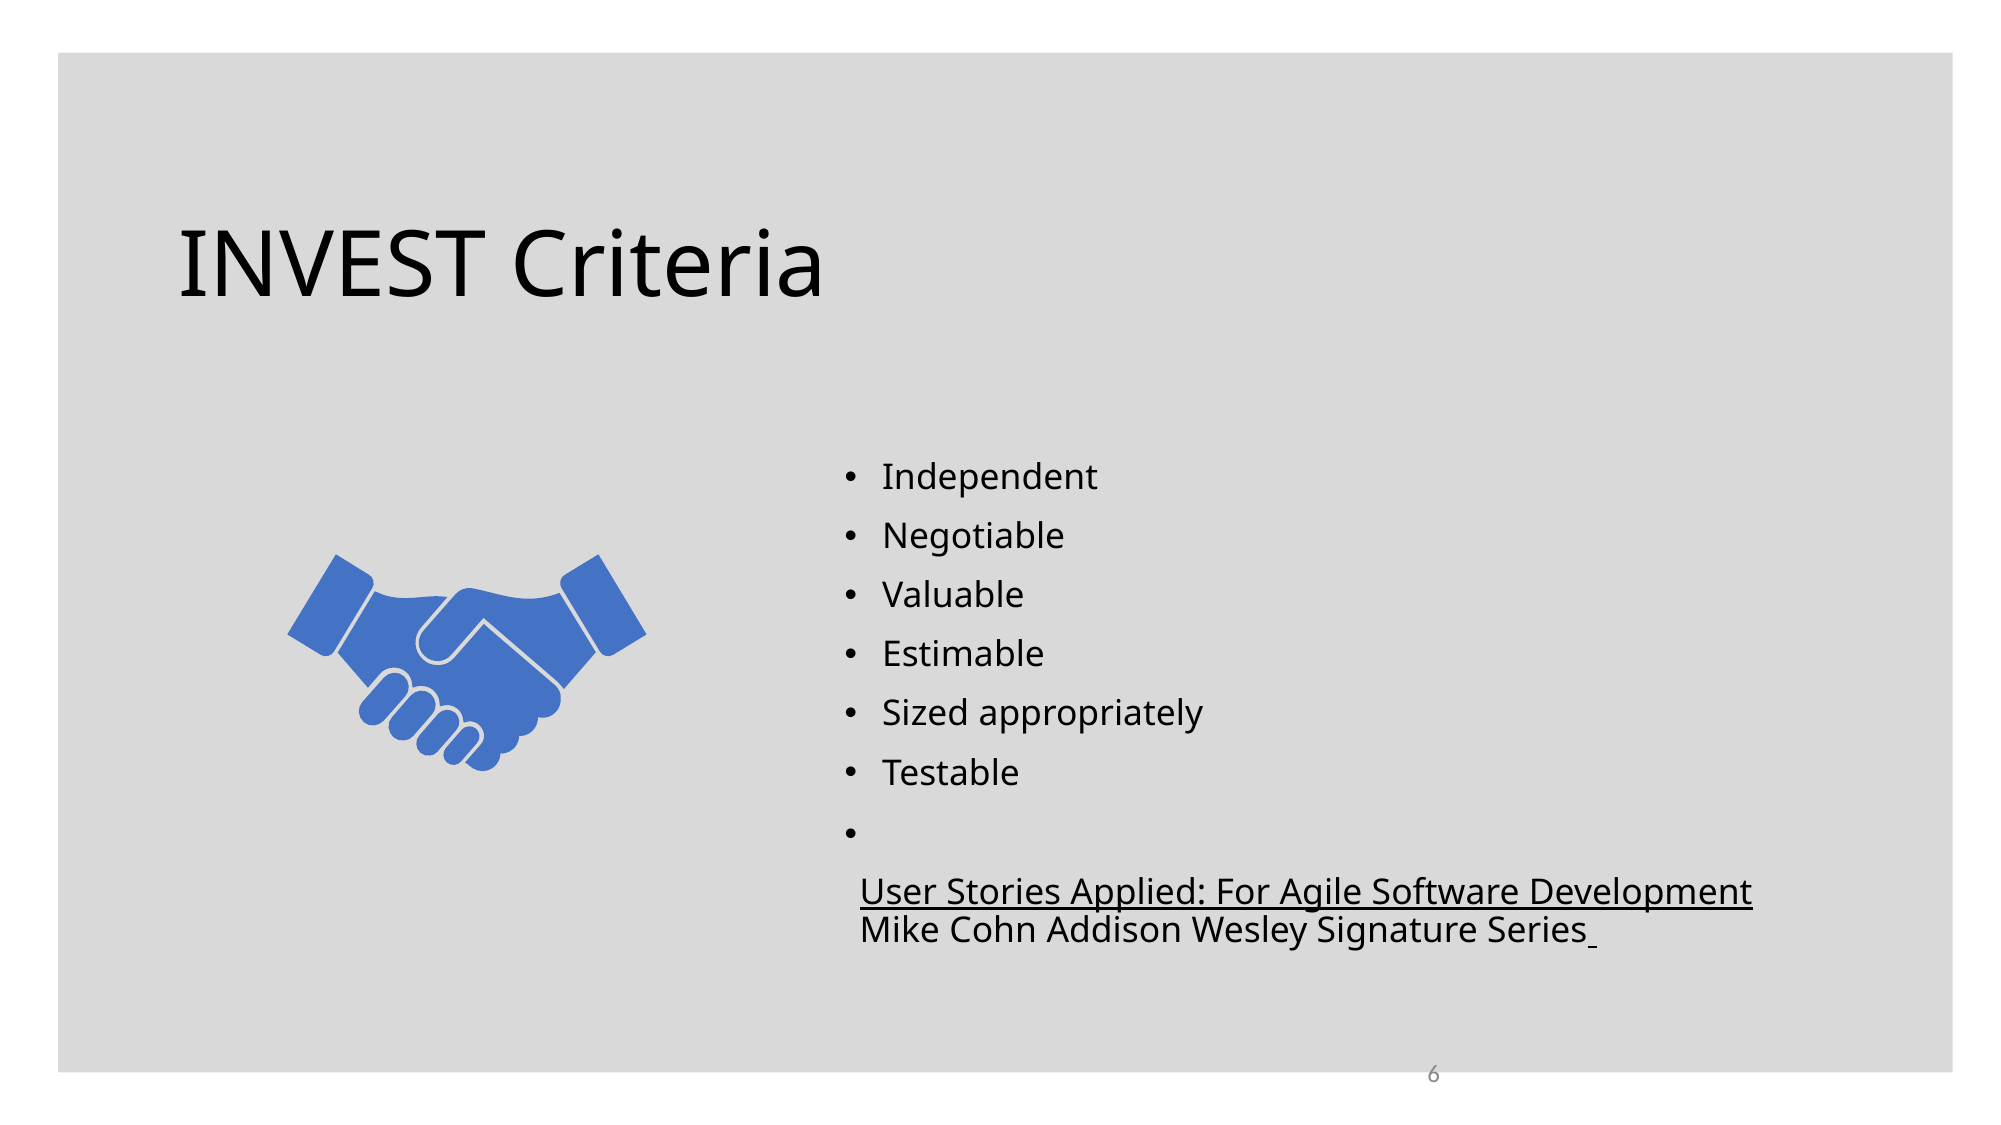

# INVEST Criteria
Independent
Negotiable
Valuable
Estimable
Sized appropriately
Testable
User Stories Applied: For Agile Software Development Mike Cohn Addison Wesley Signature Series
6